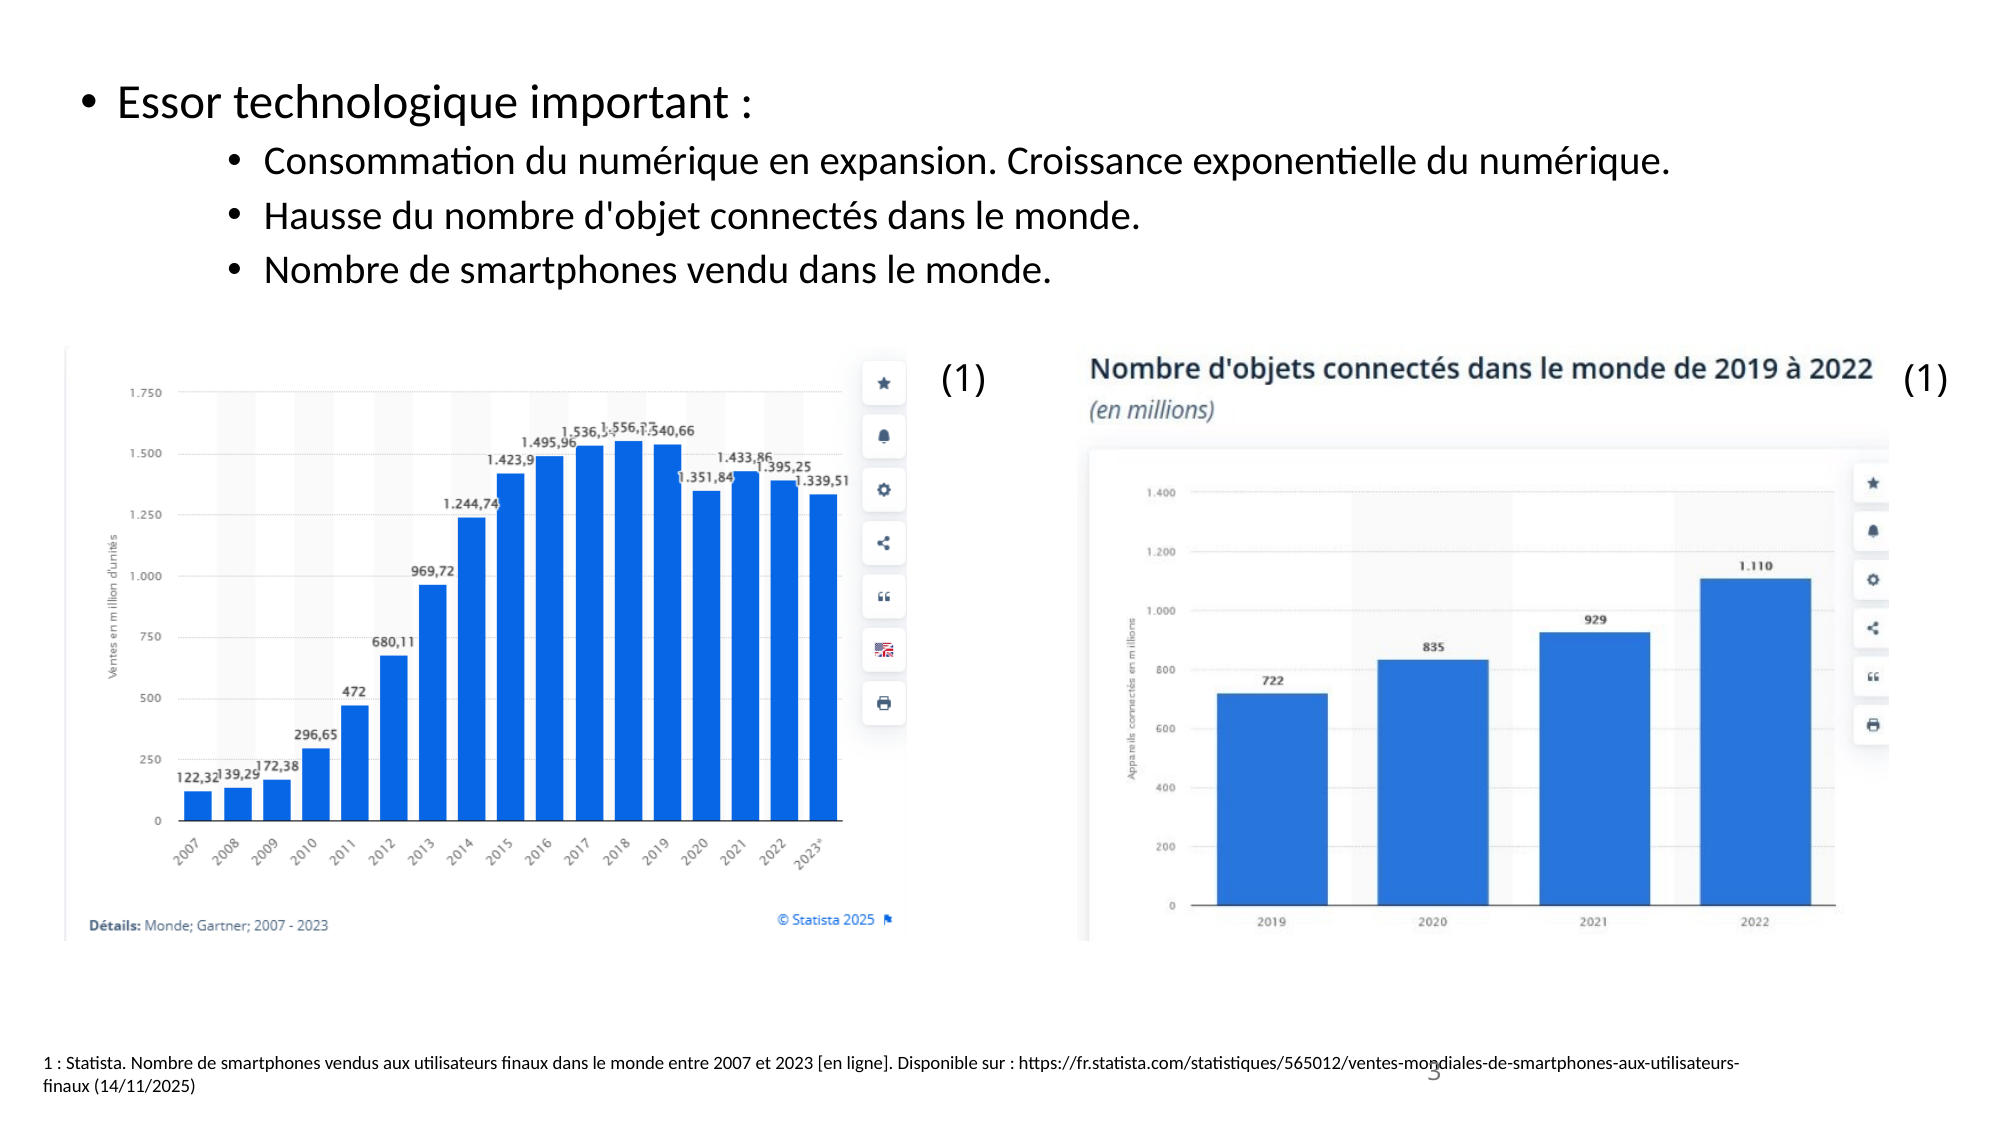

# Essor technologique important :
Consommation du numérique en expansion. Croissance exponentielle du numérique.
Hausse du nombre d'objet connectés dans le monde.
Nombre de smartphones vendu dans le monde.
(1)
(1)
3
1 : Statista. Nombre de smartphones vendus aux utilisateurs finaux dans le monde entre 2007 et 2023 [en ligne]. Disponible sur : https://fr.statista.com/statistiques/565012/ventes-mondiales-de-smartphones-aux-utilisateurs-finaux (14/11/2025)